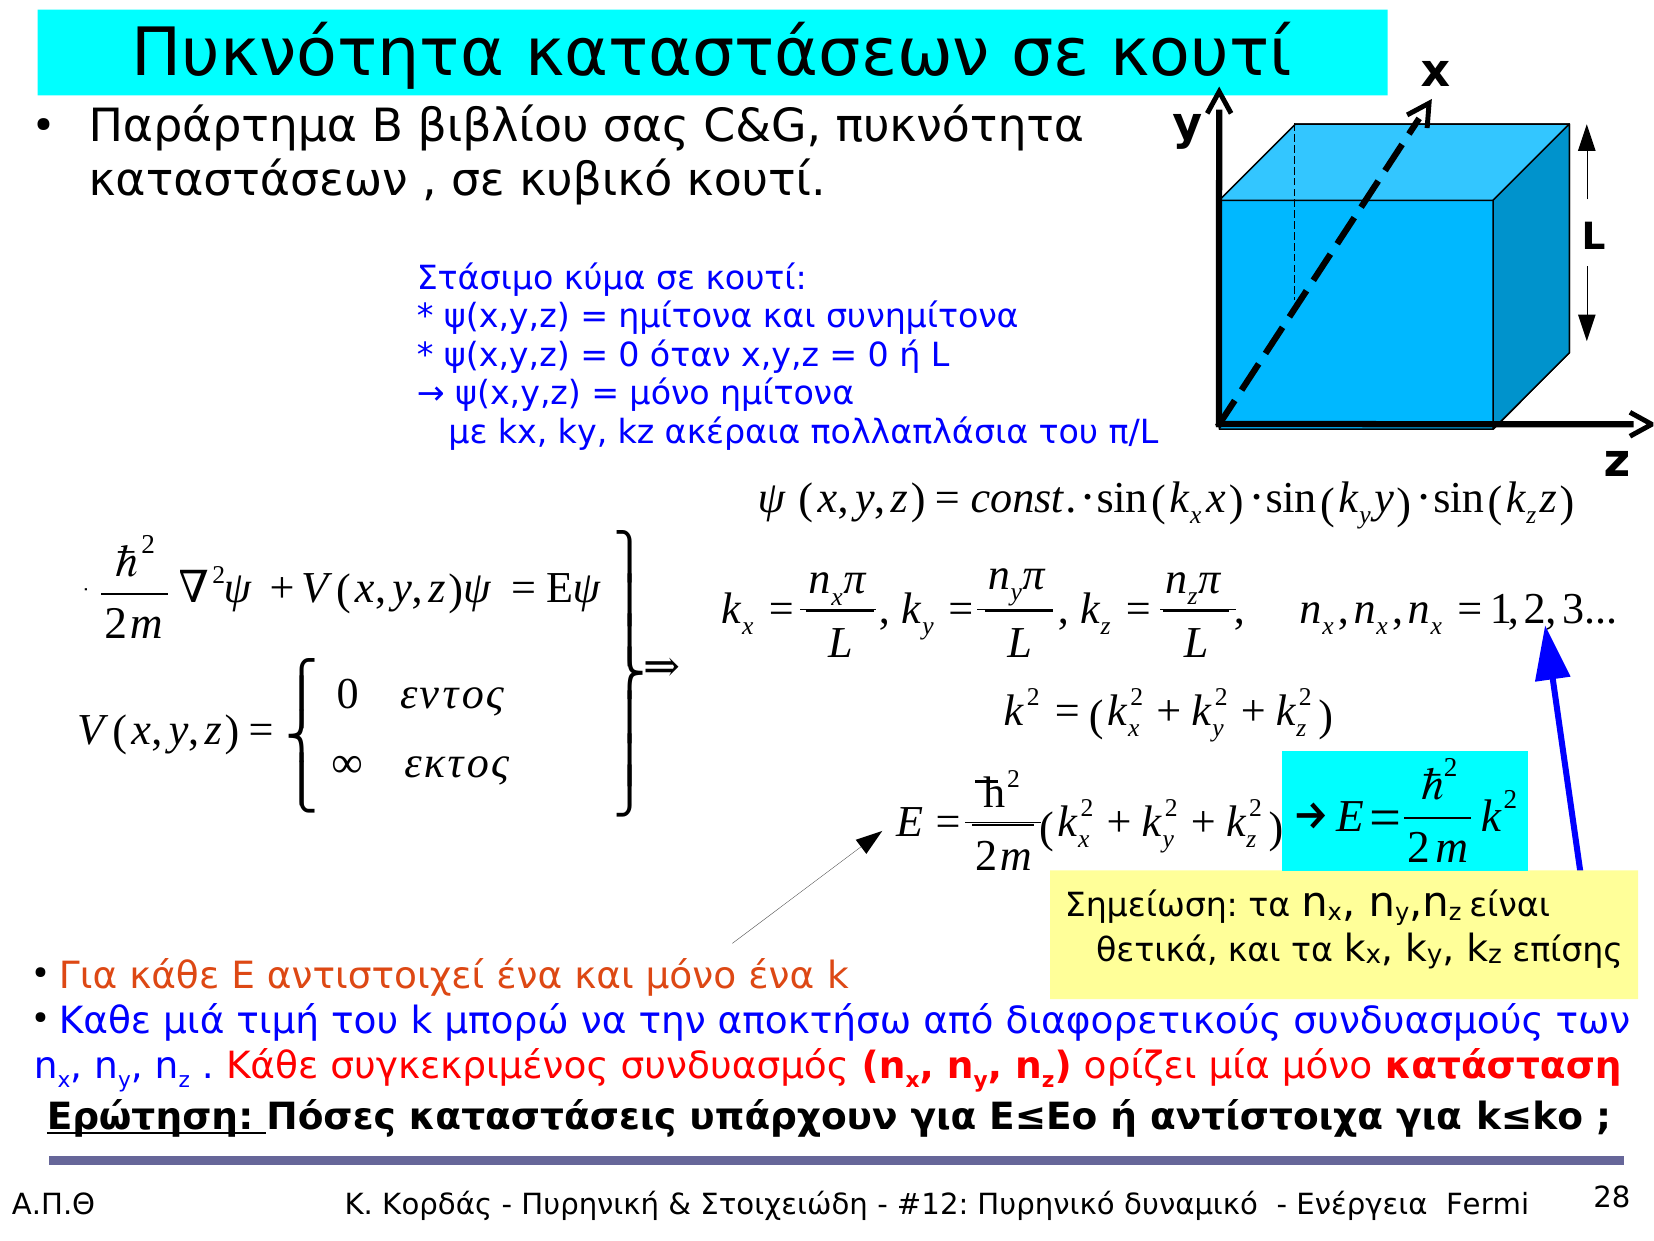

# Πυκνότητα καταστάσεων σε κουτί
x
y
Παράρτημα Β βιβλίου σας C&G, πυκνότητα καταστάσεων , σε κυβικό κουτί.
L
Στάσιμο κύμα σε κουτί:
* ψ(x,y,z) = ημίτονα και συνημίτονα
* ψ(x,y,z) = 0 όταν x,y,z = 0 ή L
→ ψ(x,y,z) = μόνο ημίτονα
 με kx, ky, kz ακέραια πολλαπλάσια του π/L
z
Σημείωση: τα nx, ny,nz είναι
 θετικά, και τα kx, ky, kz επίσης
 Για κάθε Ε αντιστοιχεί ένα και μόνο ένα k
 Καθε μιά τιμή του k μπορώ να την αποκτήσω από διαφορετικούς συνδυασμούς των nx, ny, nz . Κάθε συγκεκριμένος συνδυασμός (nx, ny, nz) ορίζει μία μόνο κατάσταση
Ερώτηση: Πόσες καταστάσεις υπάρχουν για Ε≤Εο ή αντίστοιχα για k≤ko ;
28
Α.Π.Θ
Κ. Κορδάς - Πυρηνική & Στοιχειώδη - #12: Πυρηνικό δυναμικό - Ενέργεια Fermi